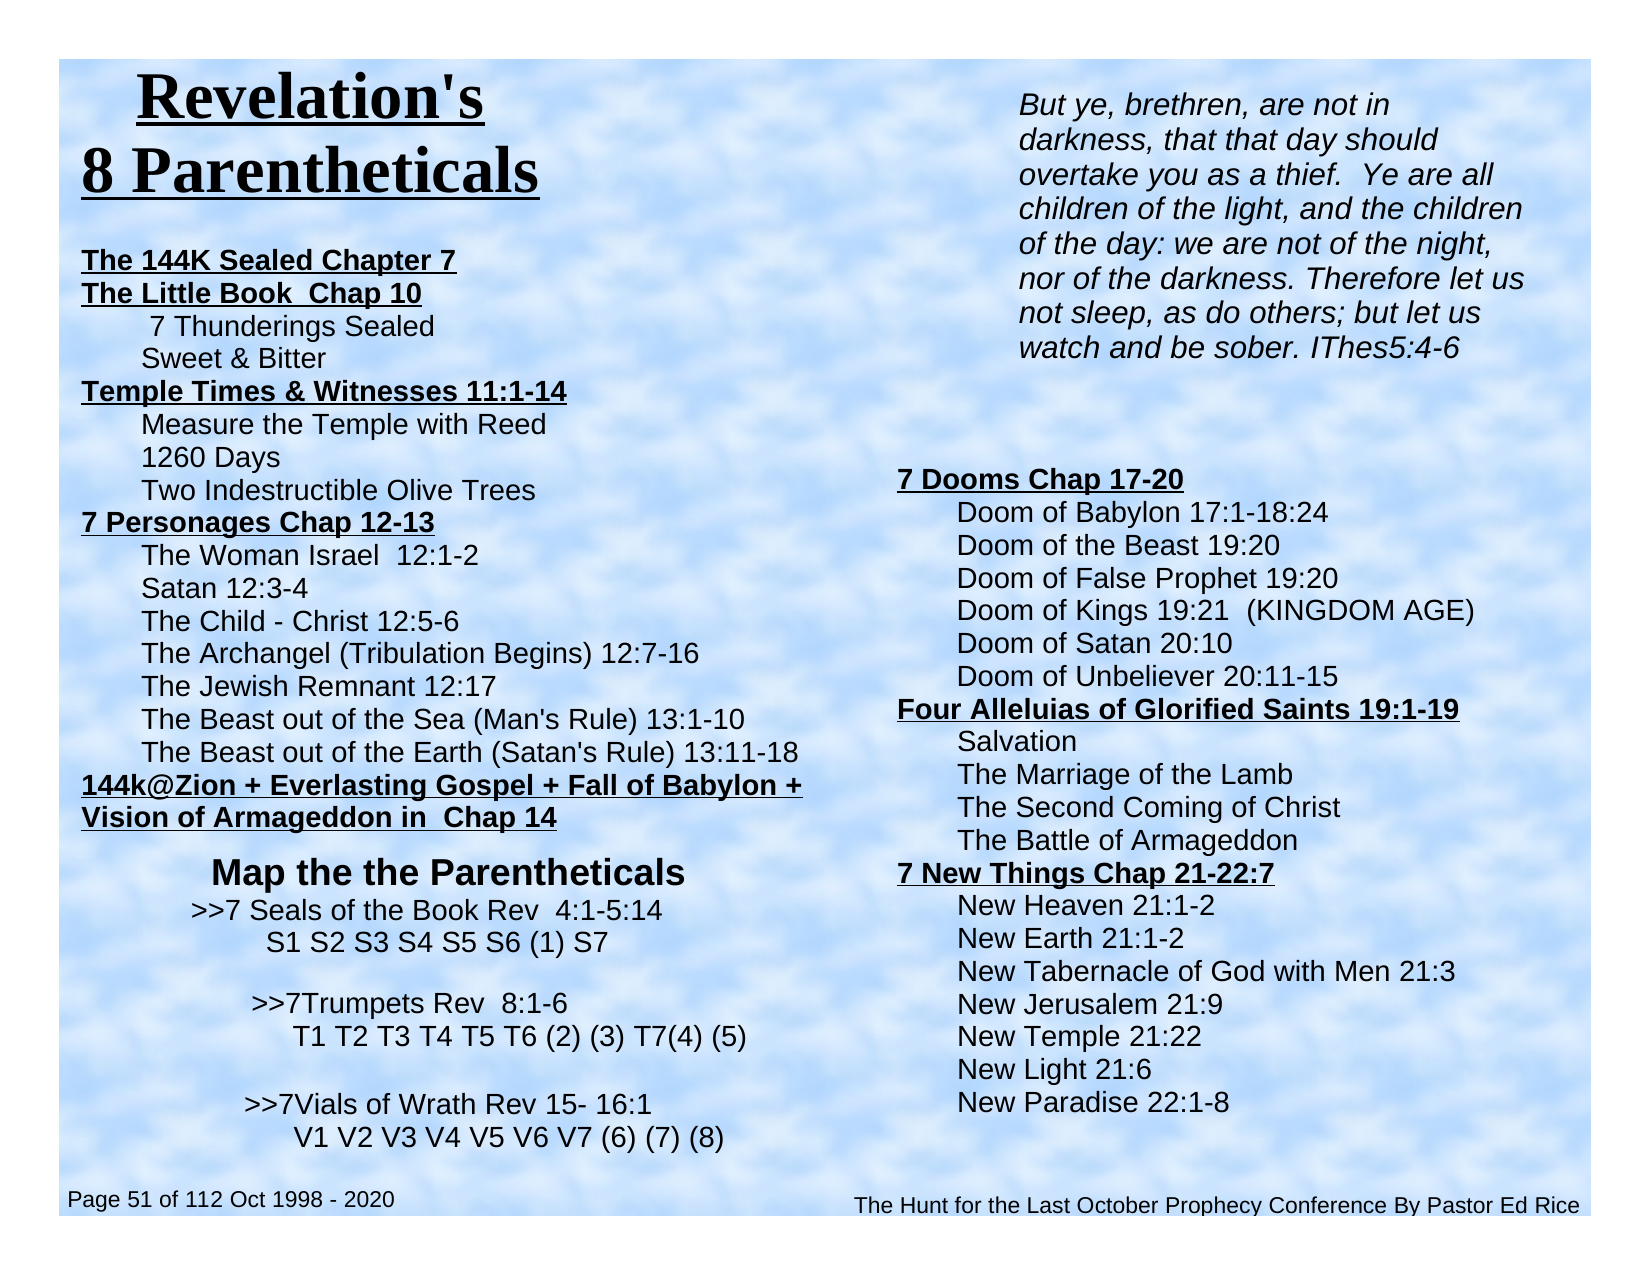

Revelation's
8 Parentheticals
But ye, brethren, are not in darkness, that that day should overtake you as a thief. Ye are all children of the light, and the children of the day: we are not of the night, nor of the darkness. Therefore let us not sleep, as do others; but let us watch and be sober. IThes5:4-6
The 144K Sealed Chapter 7
The Little Book Chap 10
 7 Thunderings Sealed
Sweet & Bitter
Temple Times & Witnesses 11:1-14
Measure the Temple with Reed
1260 Days
Two Indestructible Olive Trees
7 Personages Chap 12-13
The Woman Israel 12:1-2
Satan 12:3-4
The Child - Christ 12:5-6
The Archangel (Tribulation Begins) 12:7-16
The Jewish Remnant 12:17
The Beast out of the Sea (Man's Rule) 13:1-10
The Beast out of the Earth (Satan's Rule) 13:11-18
144k@Zion + Everlasting Gospel + Fall of Babylon + Vision of Armageddon in Chap 14
7 Dooms Chap 17-20
Doom of Babylon 17:1-18:24
Doom of the Beast 19:20
Doom of False Prophet 19:20
Doom of Kings 19:21 (KINGDOM AGE)
Doom of Satan 20:10
Doom of Unbeliever 20:11-15
Four Alleluias of Glorified Saints 19:1-19
Salvation
The Marriage of the Lamb
The Second Coming of Christ
The Battle of Armageddon
7 New Things Chap 21-22:7
New Heaven 21:1-2
New Earth 21:1-2
New Tabernacle of God with Men 21:3
New Jerusalem 21:9
New Temple 21:22
New Light 21:6
New Paradise 22:1-8
Map the the Parentheticals
>>7 Seals of the Book Rev 4:1-5:14
	S1 S2 S3 S4 S5 S6 (1) S7
 >>7Trumpets Rev 8:1-6
 T1 T2 T3 T4 T5 T6 (2) (3) T7(4) (5)
>>7Vials of Wrath Rev 15- 16:1
 V1 V2 V3 V4 V5 V6 V7 (6) (7) (8)